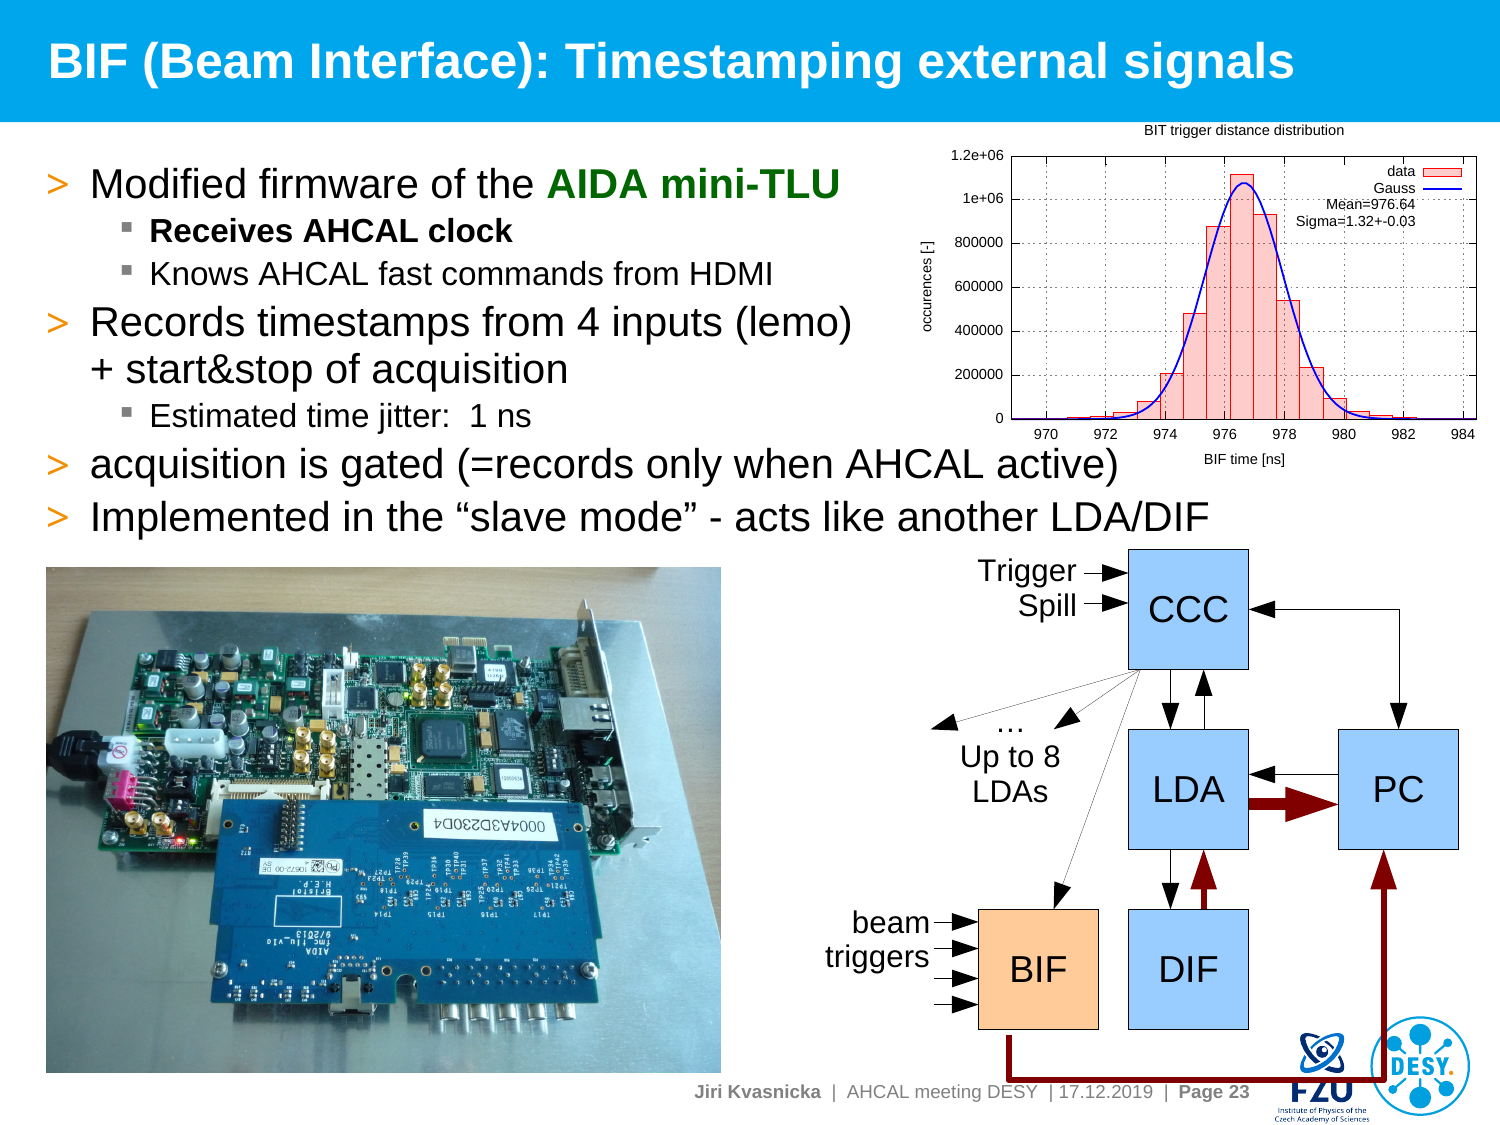

# BIF (Beam Interface): Timestamping external signals
Modified firmware of the AIDA mini-TLU
Receives AHCAL clock
Knows AHCAL fast commands from HDMI
Records timestamps from 4 inputs (lemo)
+ start&stop of acquisition
Estimated time jitter: 1 ns
acquisition is gated (=records only when AHCAL active)
Implemented in the “slave mode” - acts like another LDA/DIF
Trigger
Spill
CCC
…
Up to 8
LDAs
LDA
PC
beam
triggers
BIF
DIF